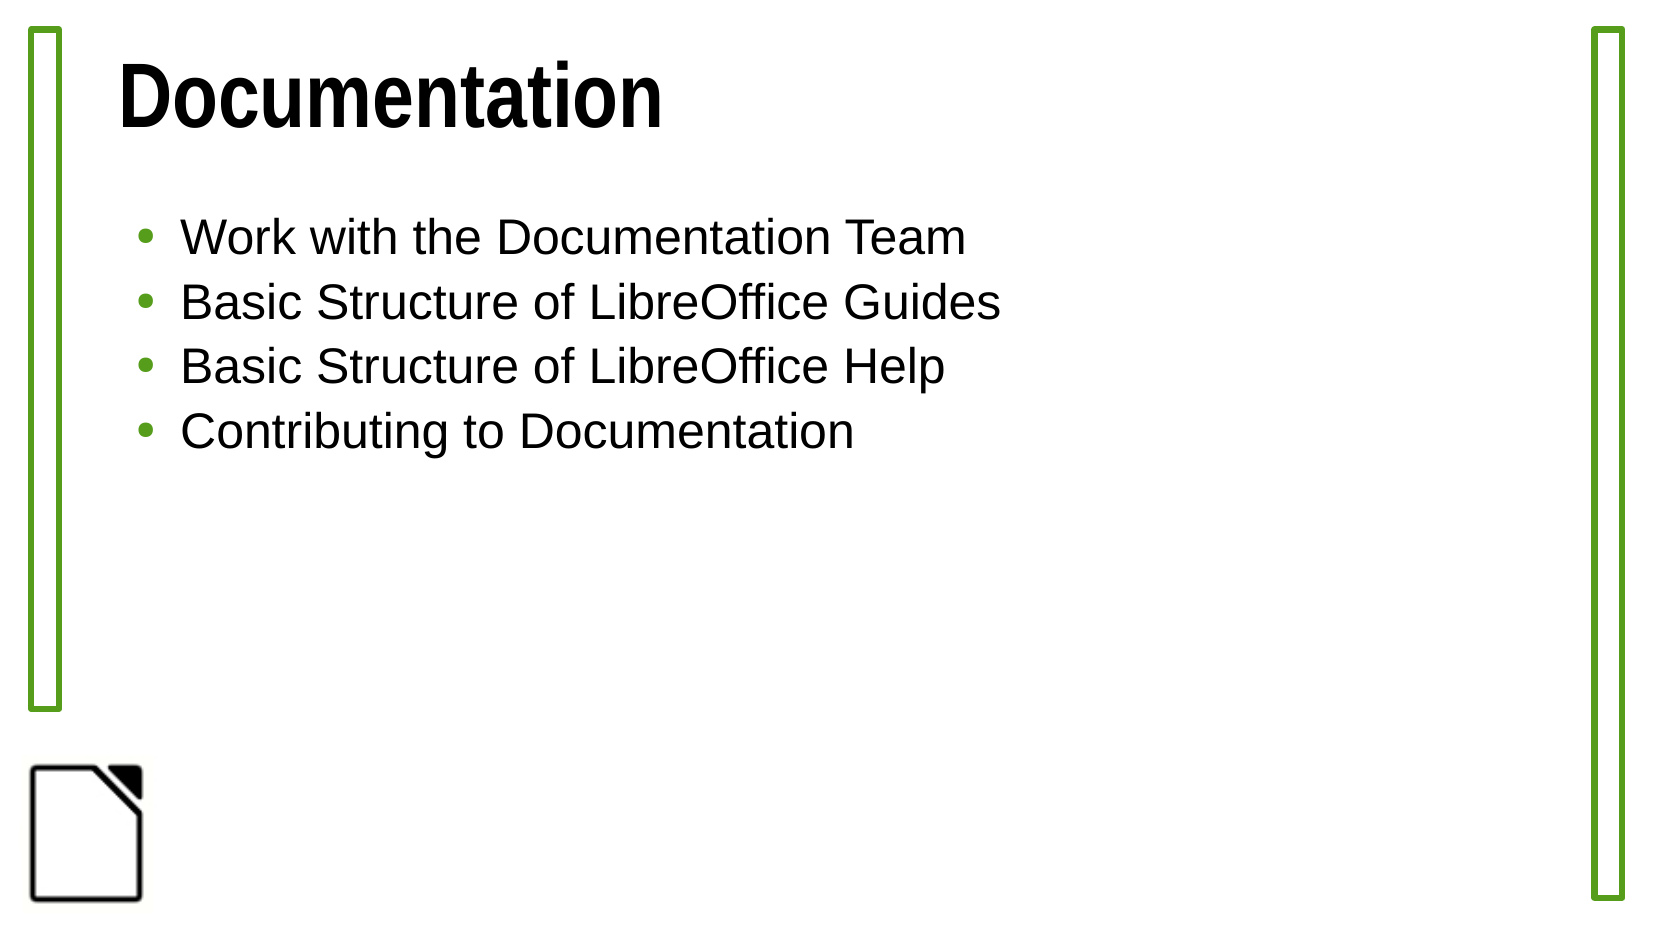

# Documentation
Work with the Documentation Team
Basic Structure of LibreOffice Guides
Basic Structure of LibreOffice Help
Contributing to Documentation